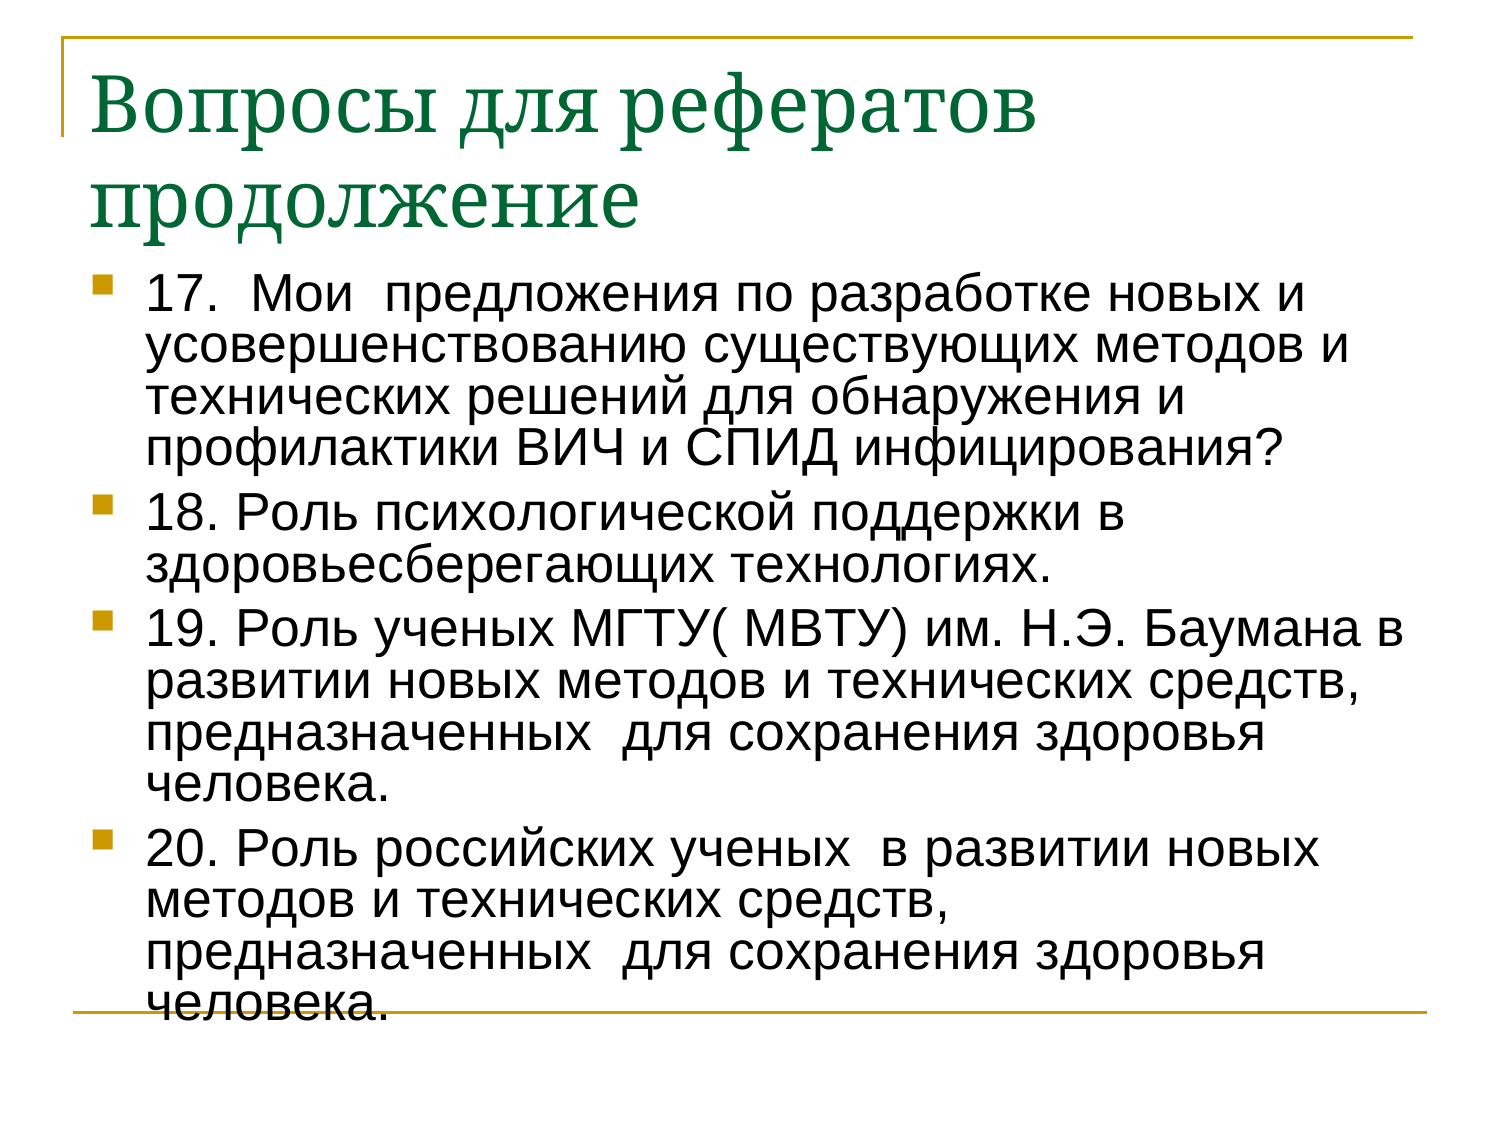

# Вопросы для рефератов продолжение
17. Мои предложения по разработке новых и усовершенствованию существующих методов и технических решений для обнаружения и профилактики ВИЧ и СПИД инфицирования?
18. Роль психологической поддержки в здоровьесберегающих технологиях.
19. Роль ученых МГТУ( МВТУ) им. Н.Э. Баумана в развитии новых методов и технических средств, предназначенных для сохранения здоровья человека.
20. Роль российских ученых в развитии новых методов и технических средств, предназначенных для сохранения здоровья человека.